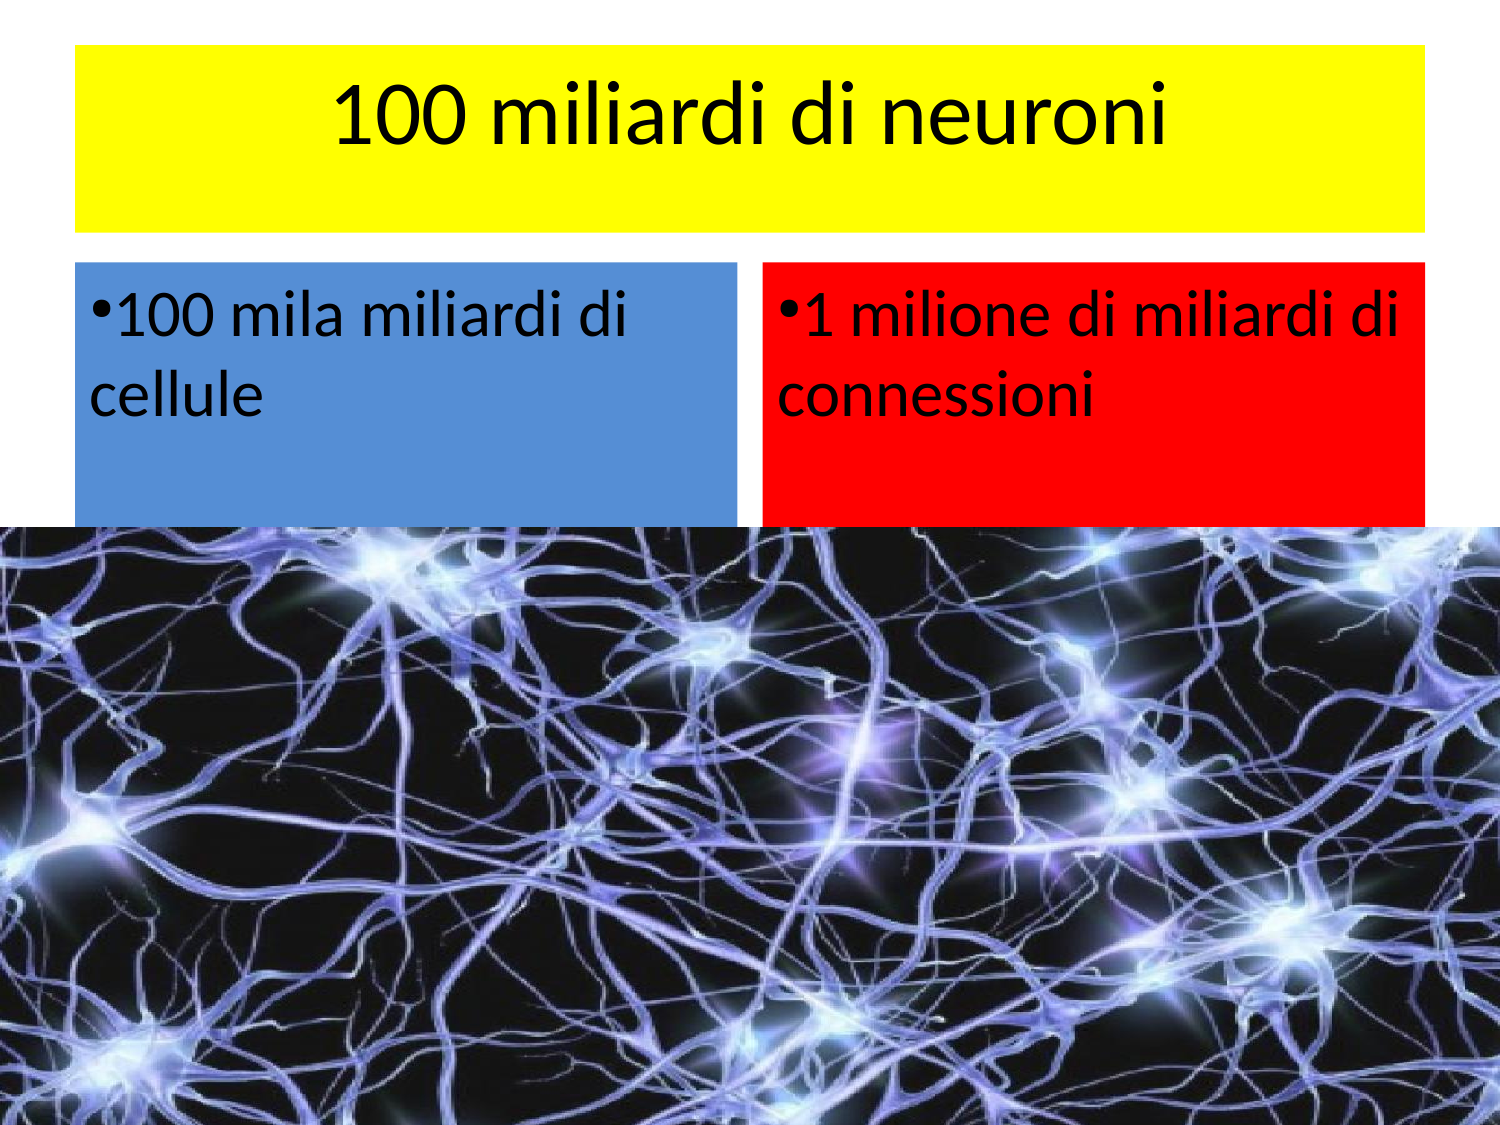

# 100 miliardi di neuroni
100 mila miliardi di cellule
1 milione di miliardi di connessioni